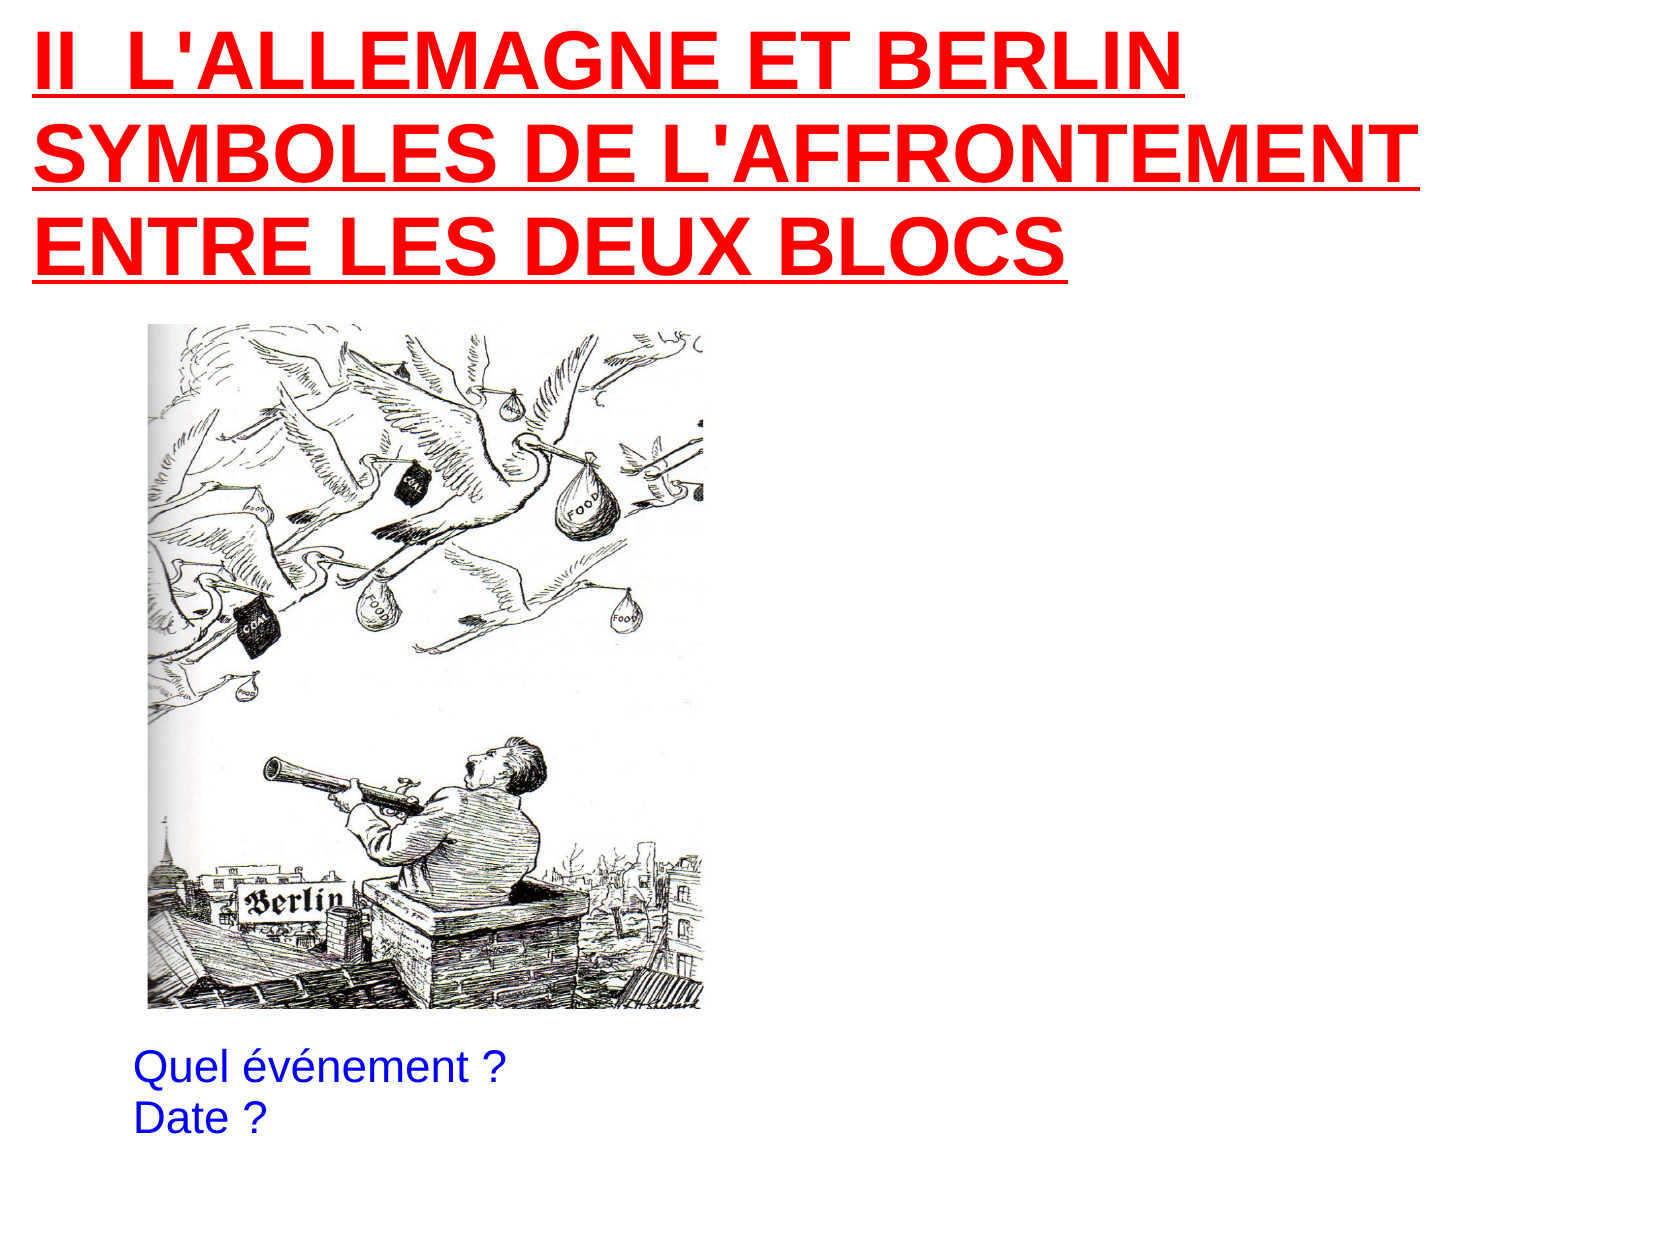

# II L'ALLEMAGNE ET BERLIN SYMBOLES DE L'AFFRONTEMENT ENTRE LES DEUX BLOCS
Quel événement ?
Date ?